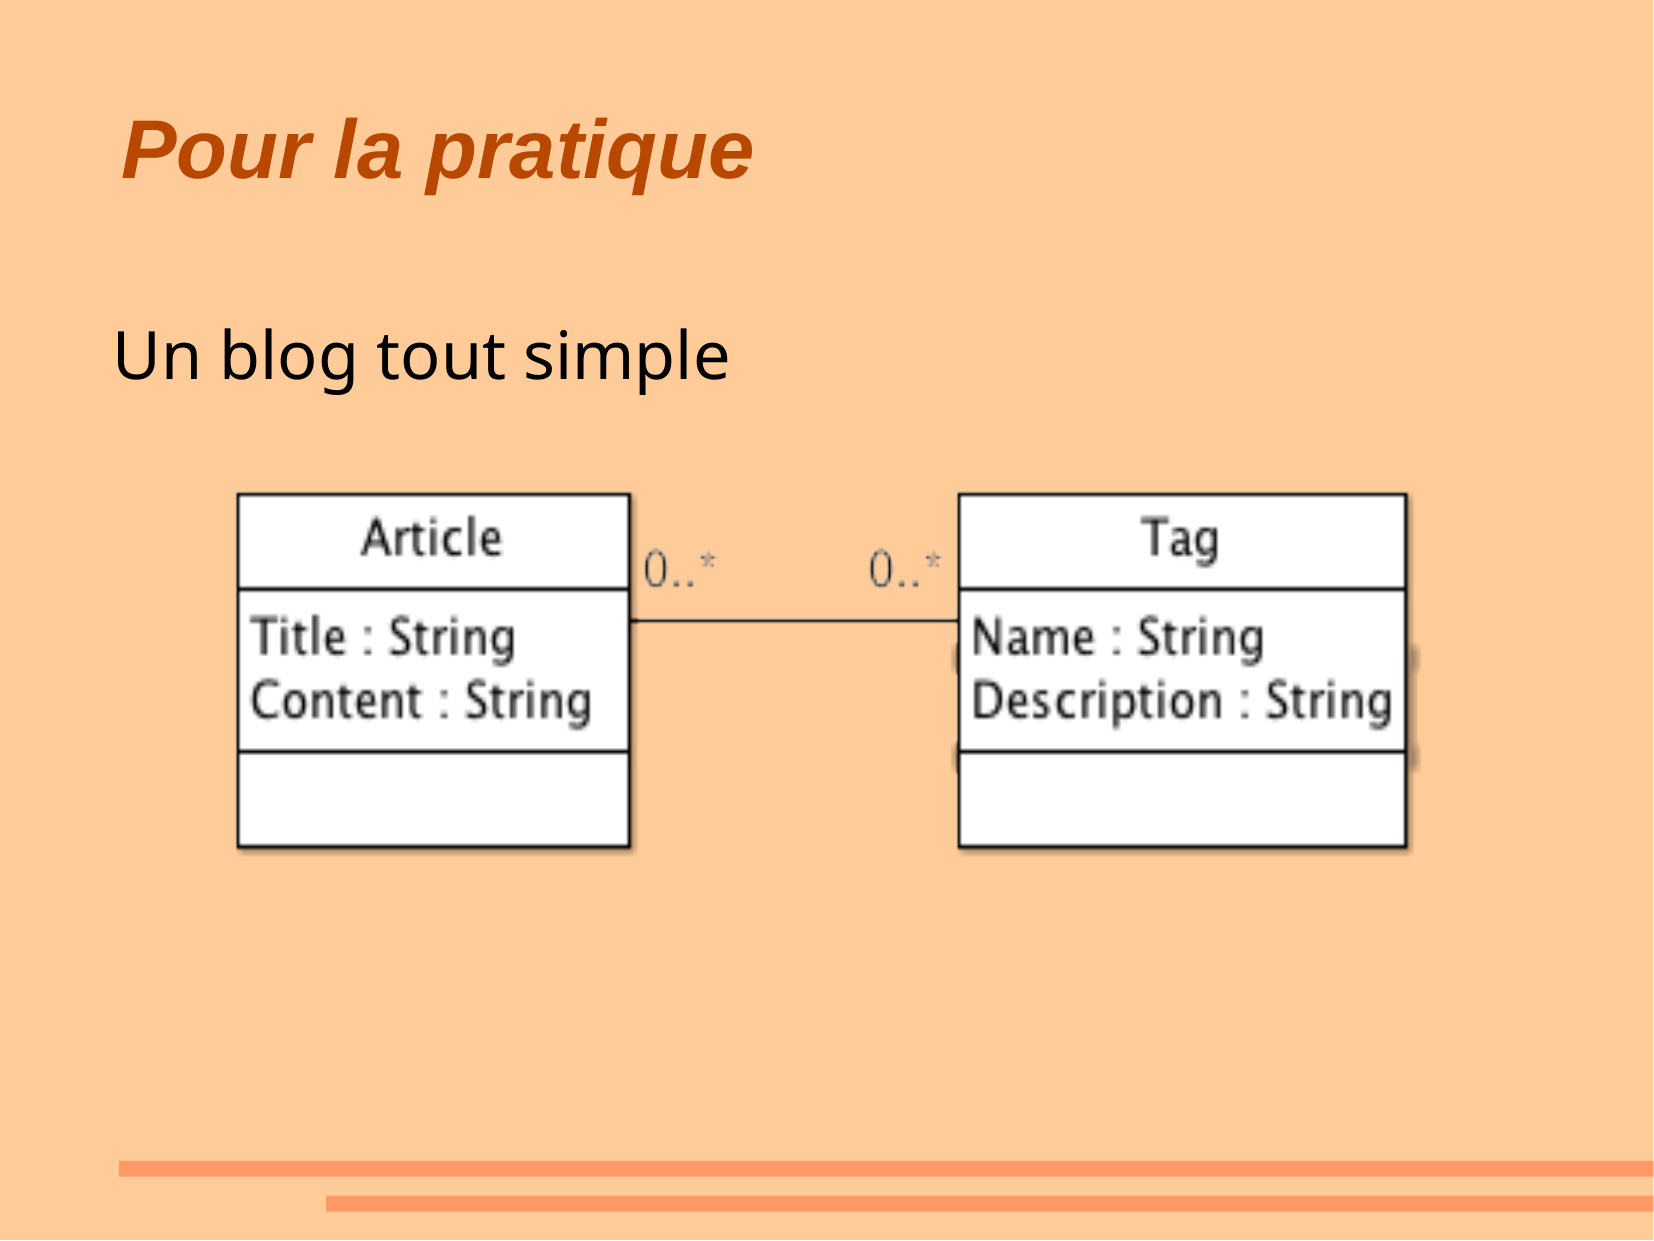

# Pour la pratique
Un blog tout simple